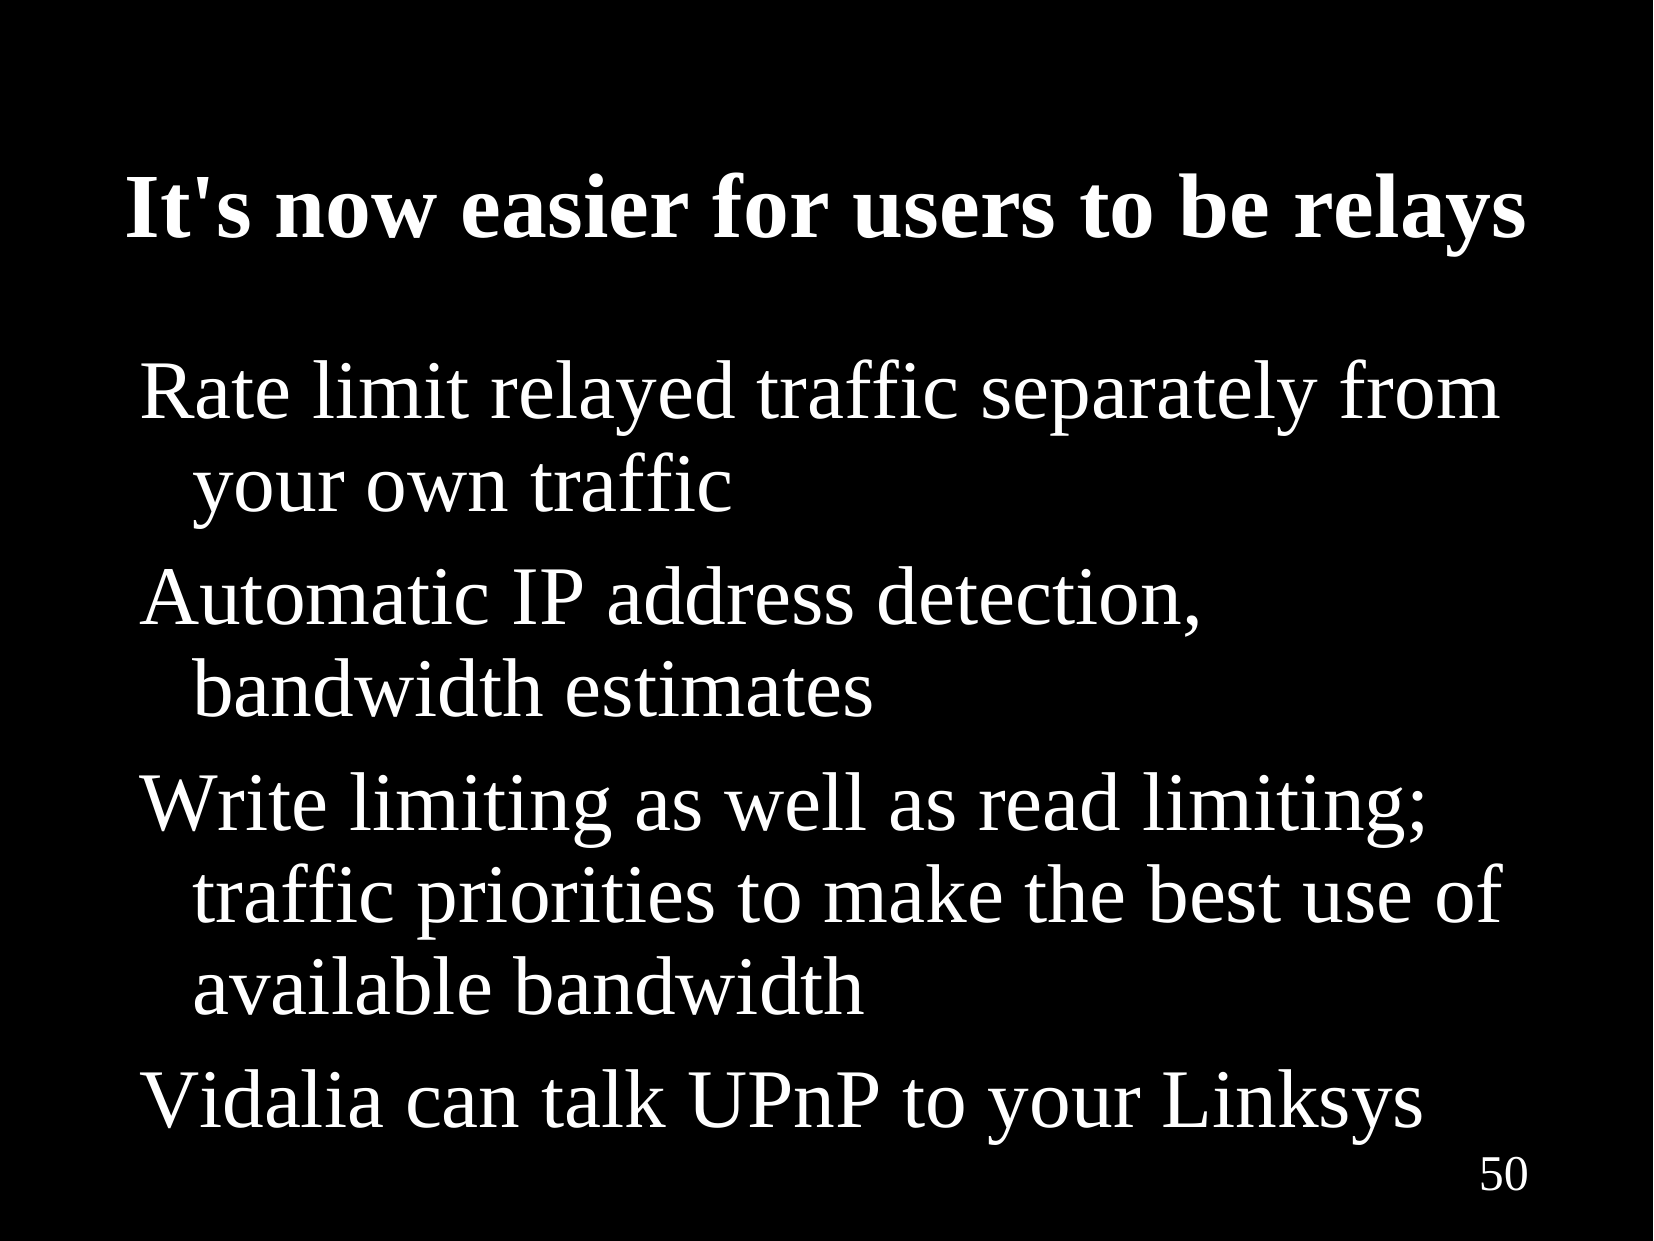

# It's now easier for users to be relays
Rate limit relayed traffic separately from your own traffic
Automatic IP address detection, bandwidth estimates
Write limiting as well as read limiting; traffic priorities to make the best use of available bandwidth
Vidalia can talk UPnP to your Linksys